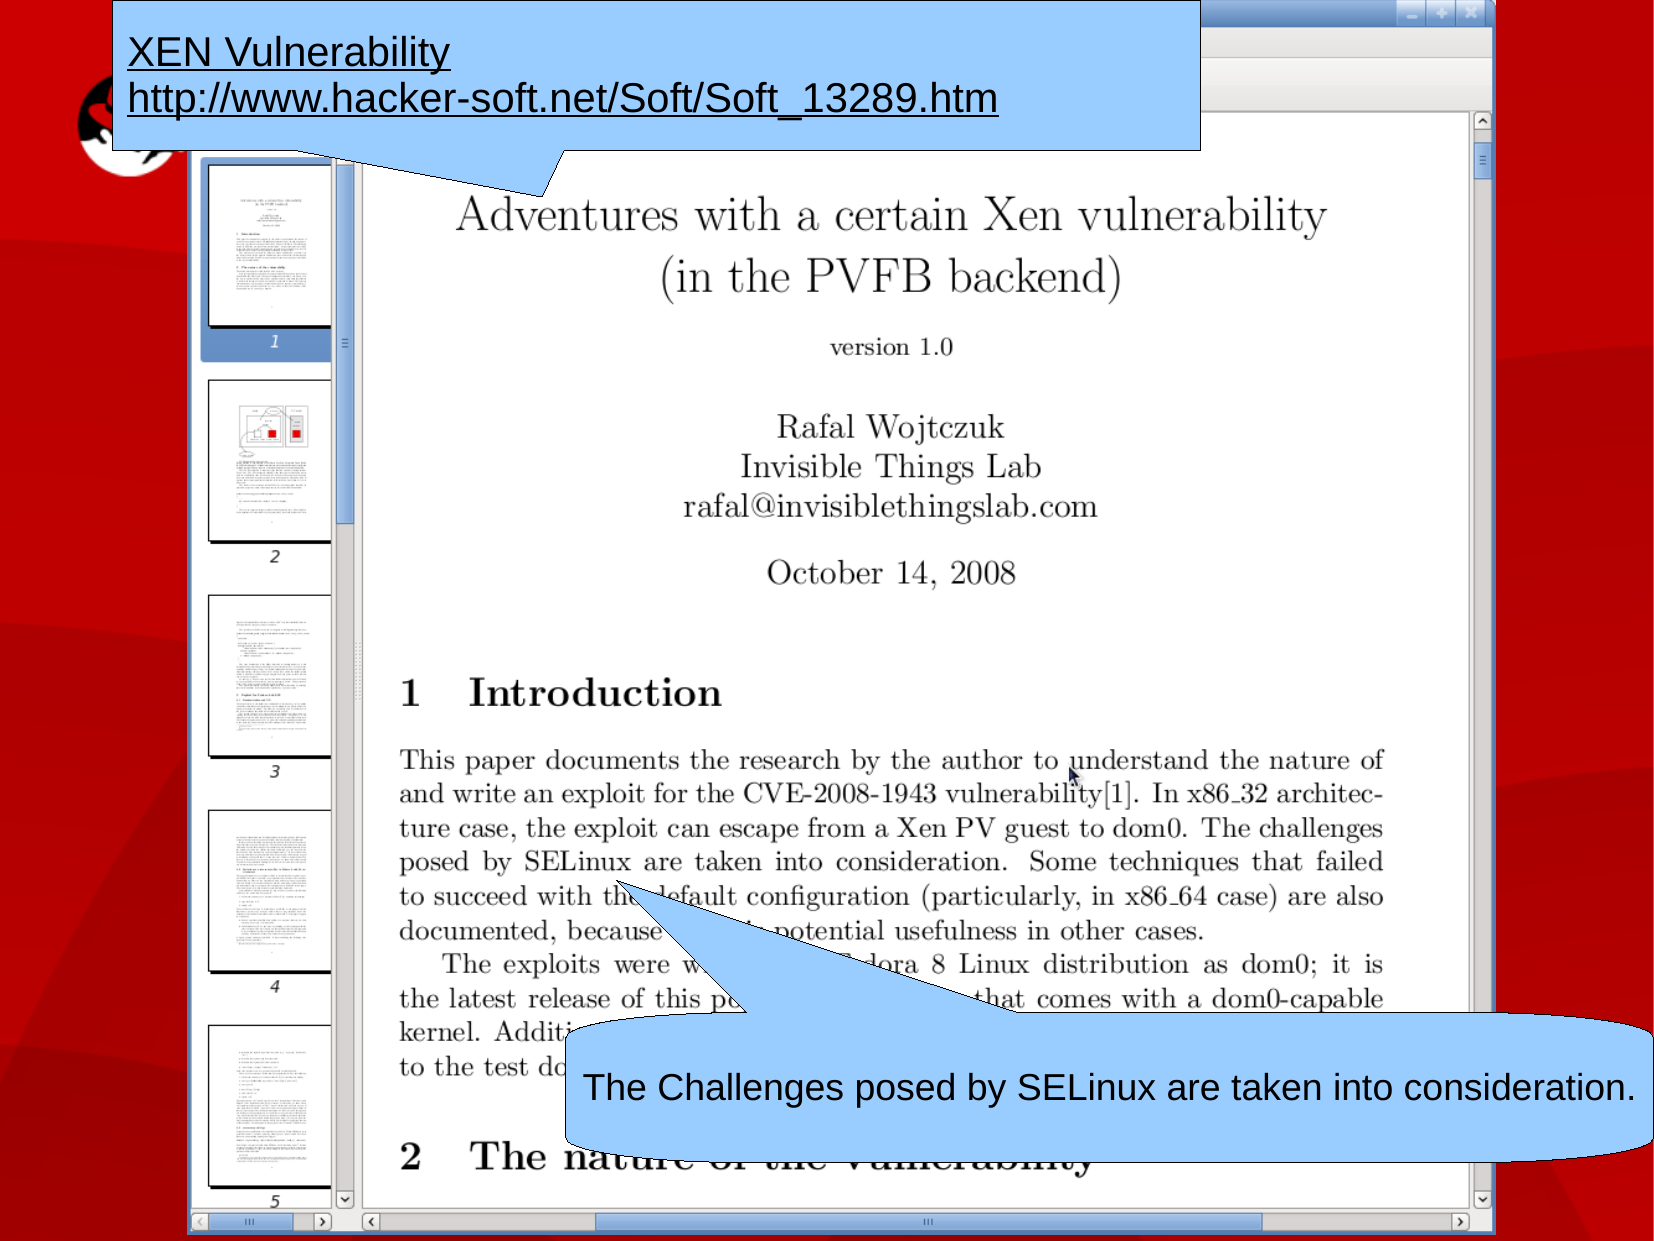

XEN Vulnerability
http://www.hacker-soft.net/Soft/Soft_13289.htm
The Challenges posed by SELinux are taken into consideration.
18